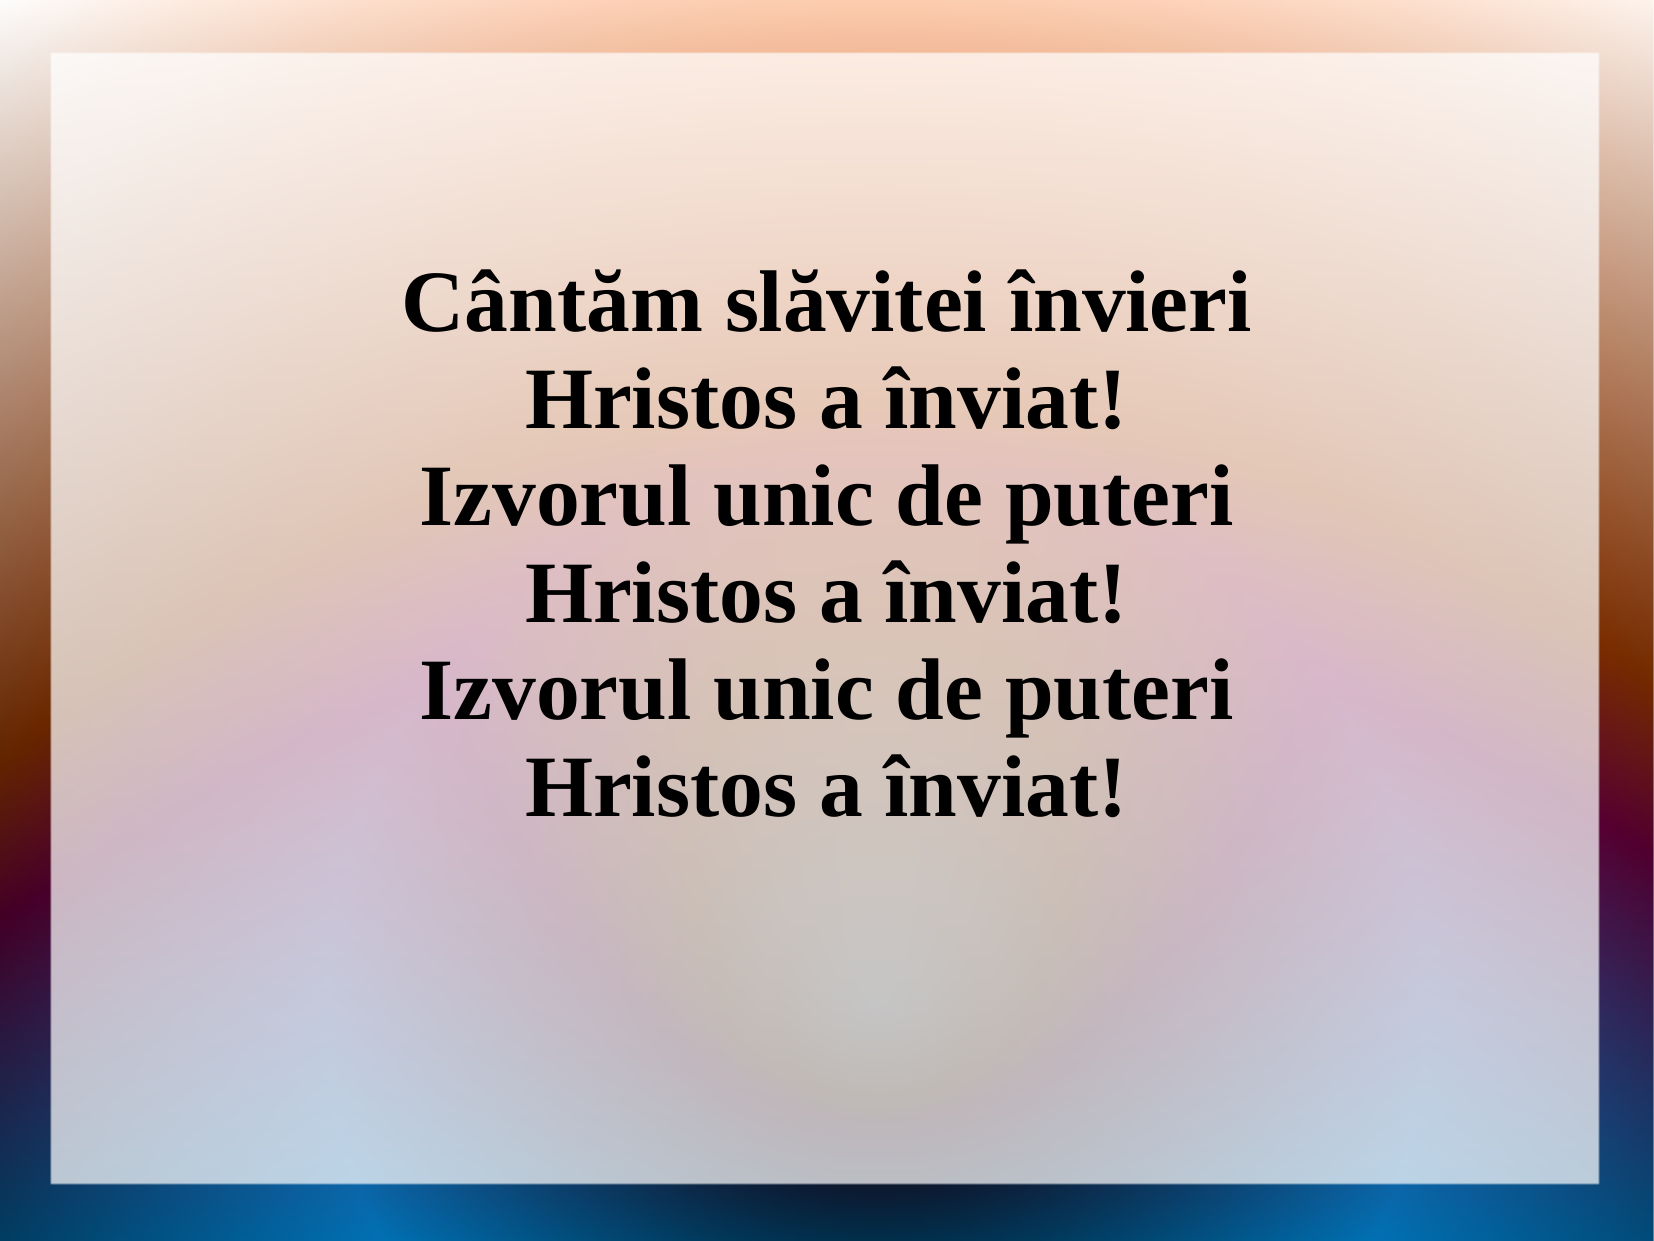

# Cântăm slăvitei învieri
Hristos a înviat!
Izvorul unic de puteri
Hristos a înviat!
Izvorul unic de puteri
Hristos a înviat!